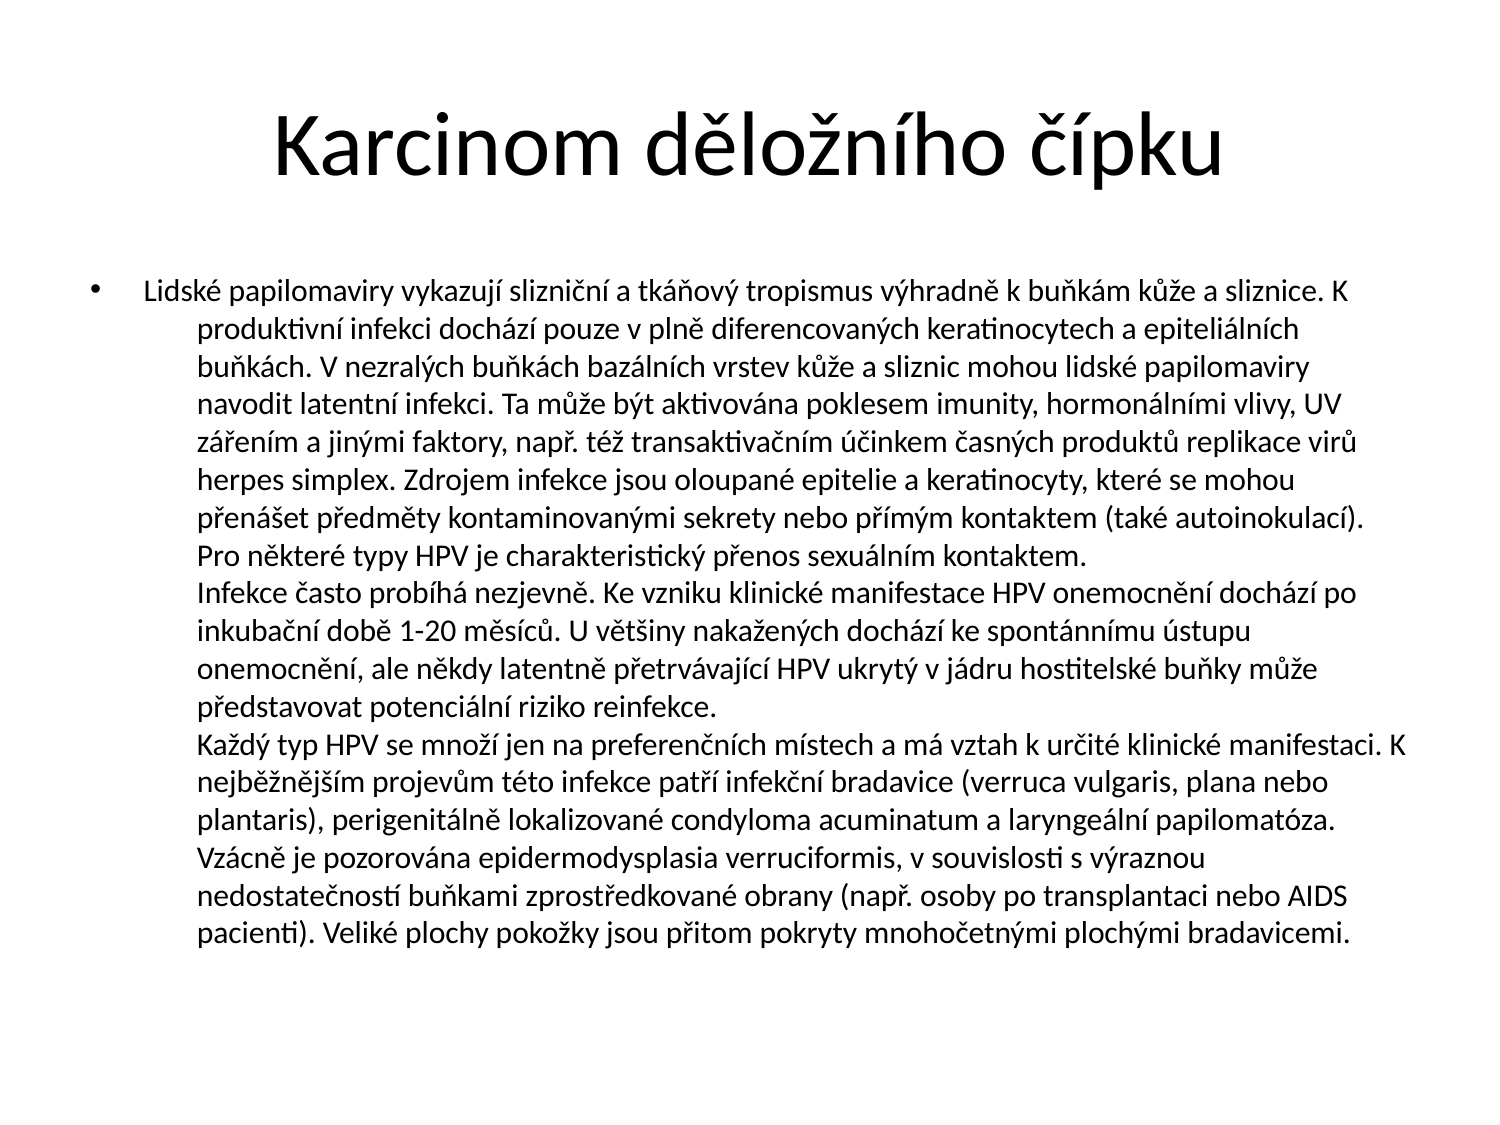

# Karcinom děložního čípku
Lidské papilomaviry vykazují slizniční a tkáňový tropismus výhradně k buňkám kůže a sliznice. K produktivní infekci dochází pouze v plně diferencovaných keratinocytech a epiteliálních buňkách. V nezralých buňkách bazálních vrstev kůže a sliznic mohou lidské papilomaviry navodit latentní infekci. Ta může být aktivována poklesem imunity, hormonálními vlivy, UV zářením a jinými faktory, např. též transaktivačním účinkem časných produktů replikace virů herpes simplex. Zdrojem infekce jsou oloupané epitelie a keratinocyty, které se mohou přenášet předměty kontaminovanými sekrety nebo přímým kontaktem (také autoinokulací). Pro některé typy HPV je charakteristický přenos sexuálním kontaktem.
Infekce často probíhá nezjevně. Ke vzniku klinické manifestace HPV onemocnění dochází po inkubační době 1-20 měsíců. U většiny nakažených dochází ke spontánnímu ústupu onemocnění, ale někdy latentně přetrvávající HPV ukrytý v jádru hostitelské buňky může představovat potenciální riziko reinfekce.
Každý typ HPV se množí jen na preferenčních místech a má vztah k určité klinické manifestaci. K nejběžnějším projevům této infekce patří infekční bradavice (verruca vulgaris, plana nebo plantaris), perigenitálně lokalizované condyloma acuminatum a laryngeální papilomatóza. Vzácně je pozorována epidermodysplasia verruciformis, v souvislosti s výraznou nedostatečností buňkami zprostředkované obrany (např. osoby po transplantaci nebo AIDS pacienti). Veliké plochy pokožky jsou přitom pokryty mnohočetnými plochými bradavicemi.